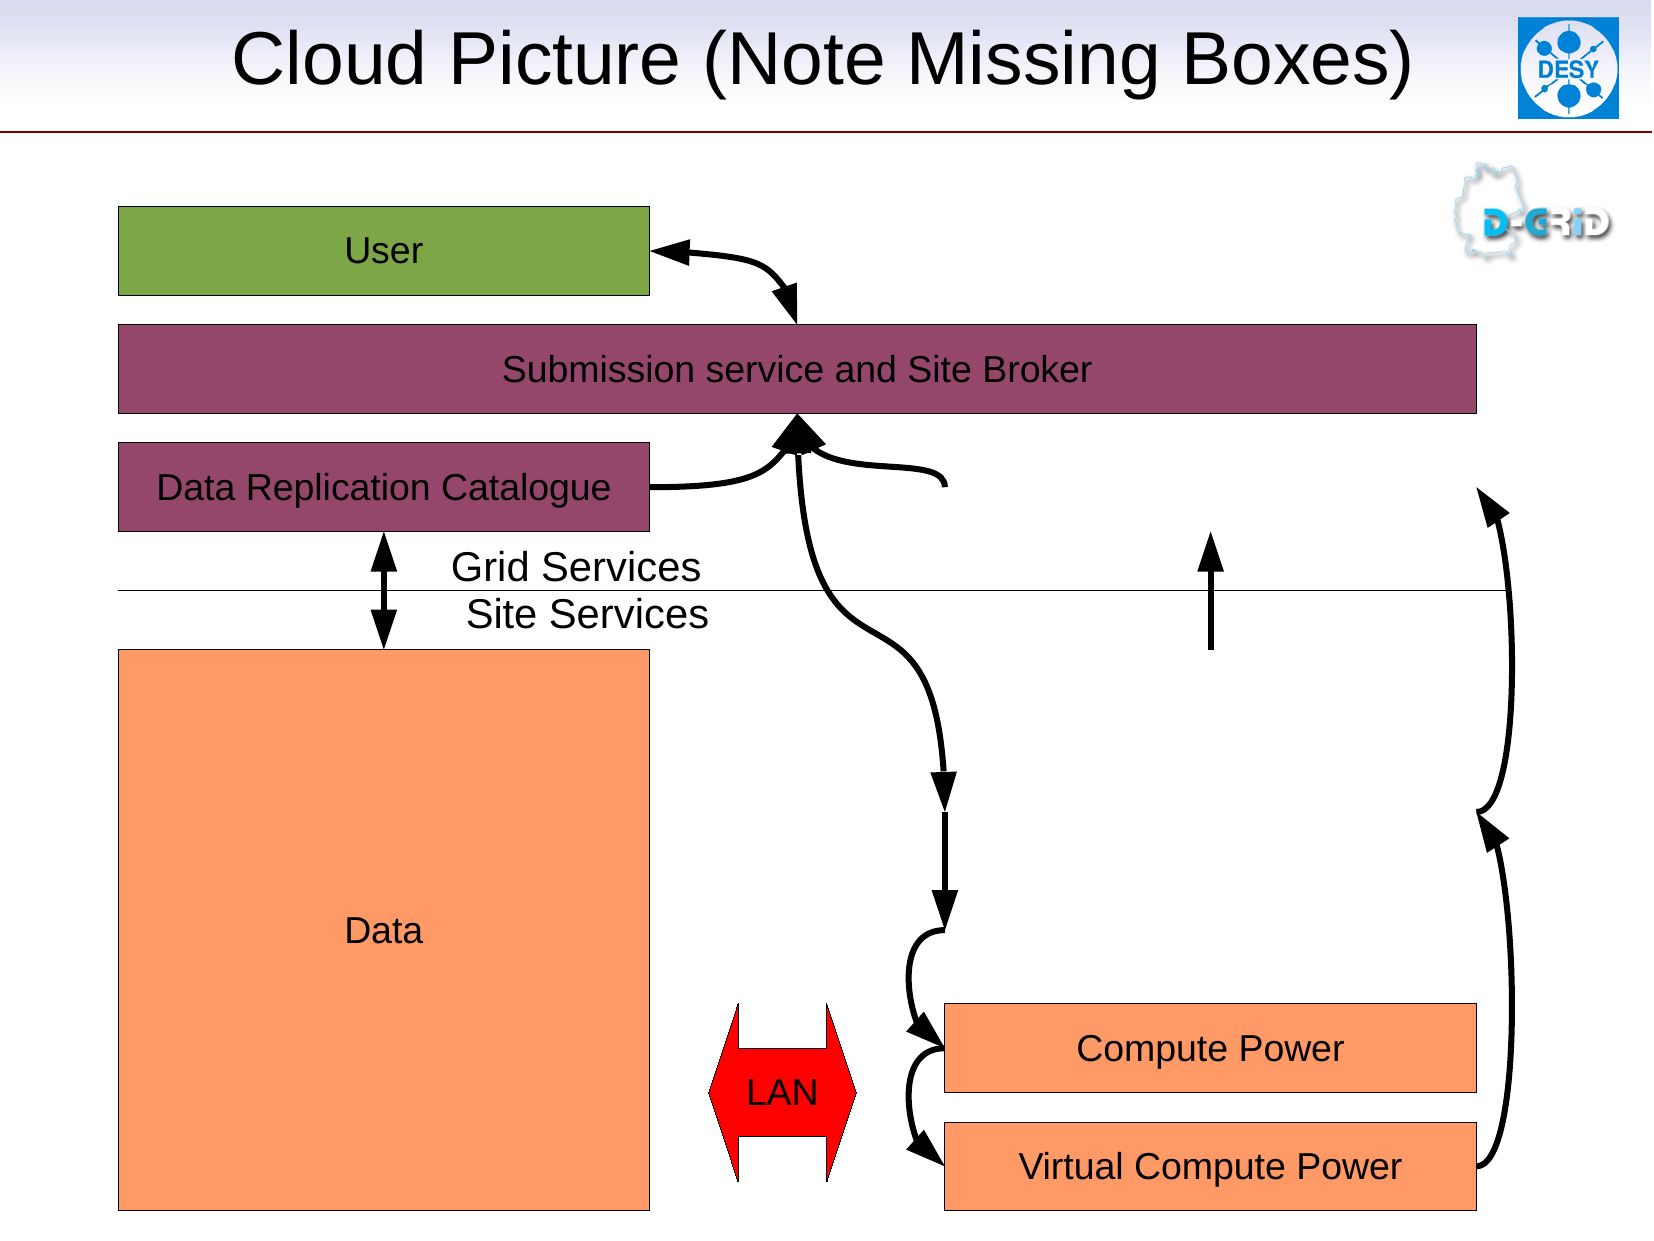

# Cloud Picture (Note Missing Boxes)
User
Submission service and Site Broker
Data Replication Catalogue
Grid Services
Site Services
Data
LAN
Compute Power
Virtual Compute Power